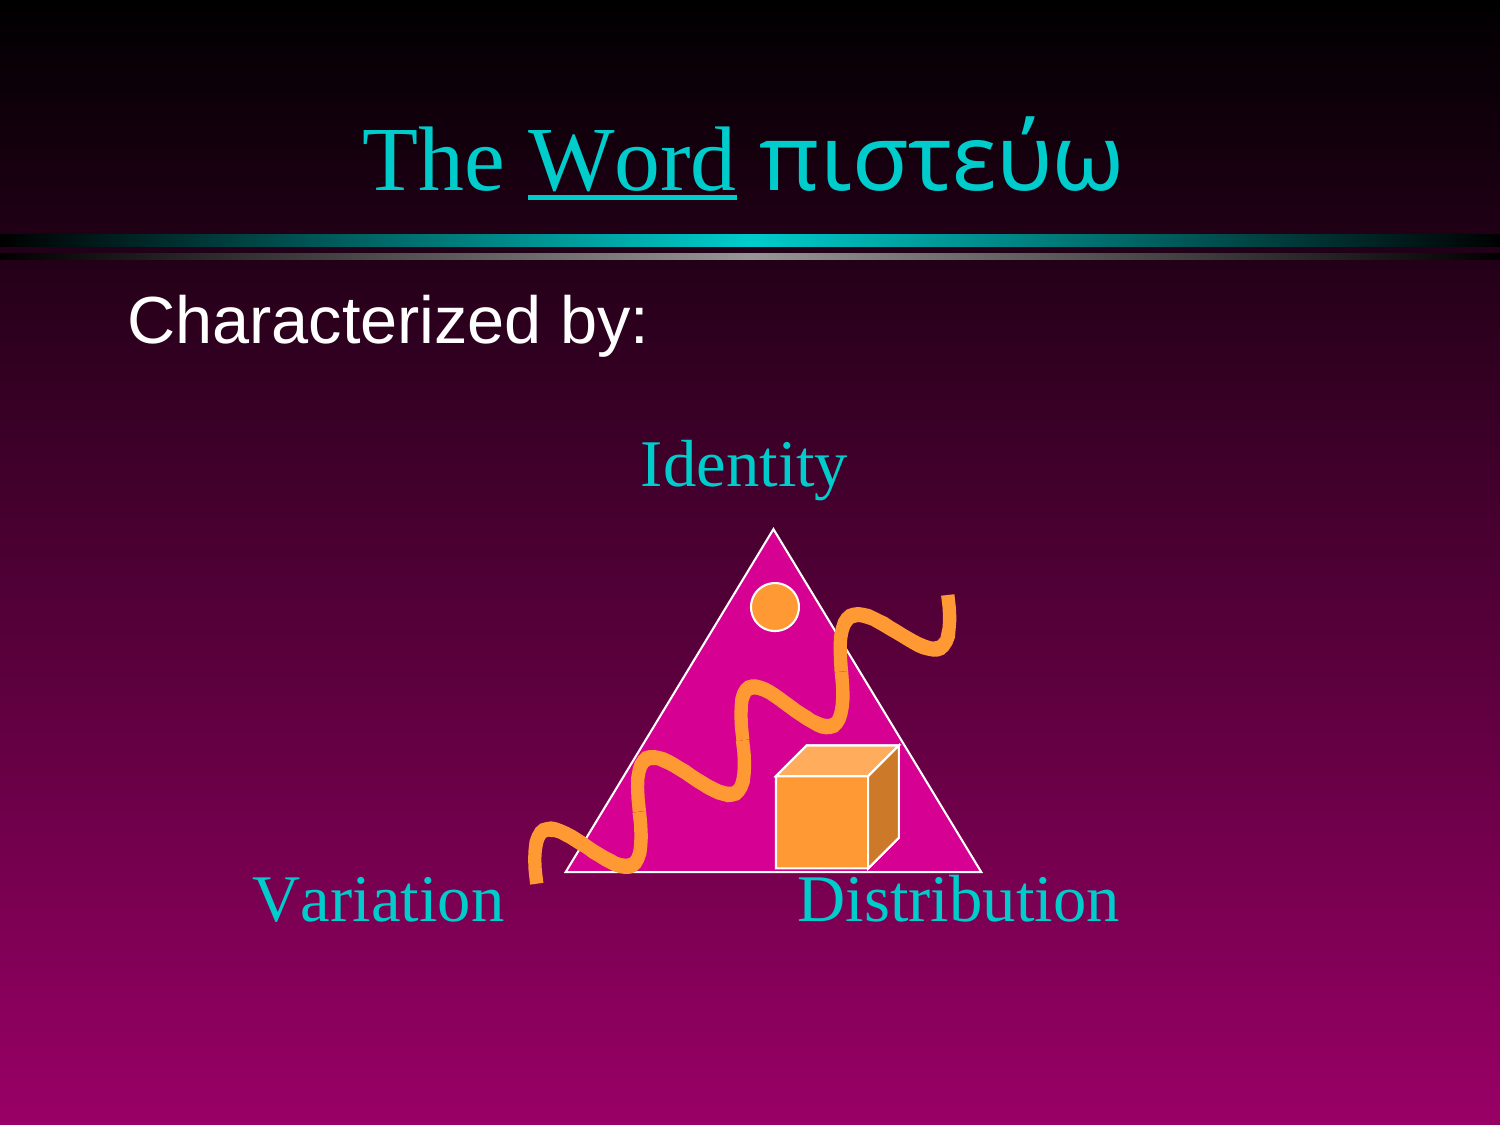

# The Word πιστεύω
Characterized by:
Identity
Variation
Distribution